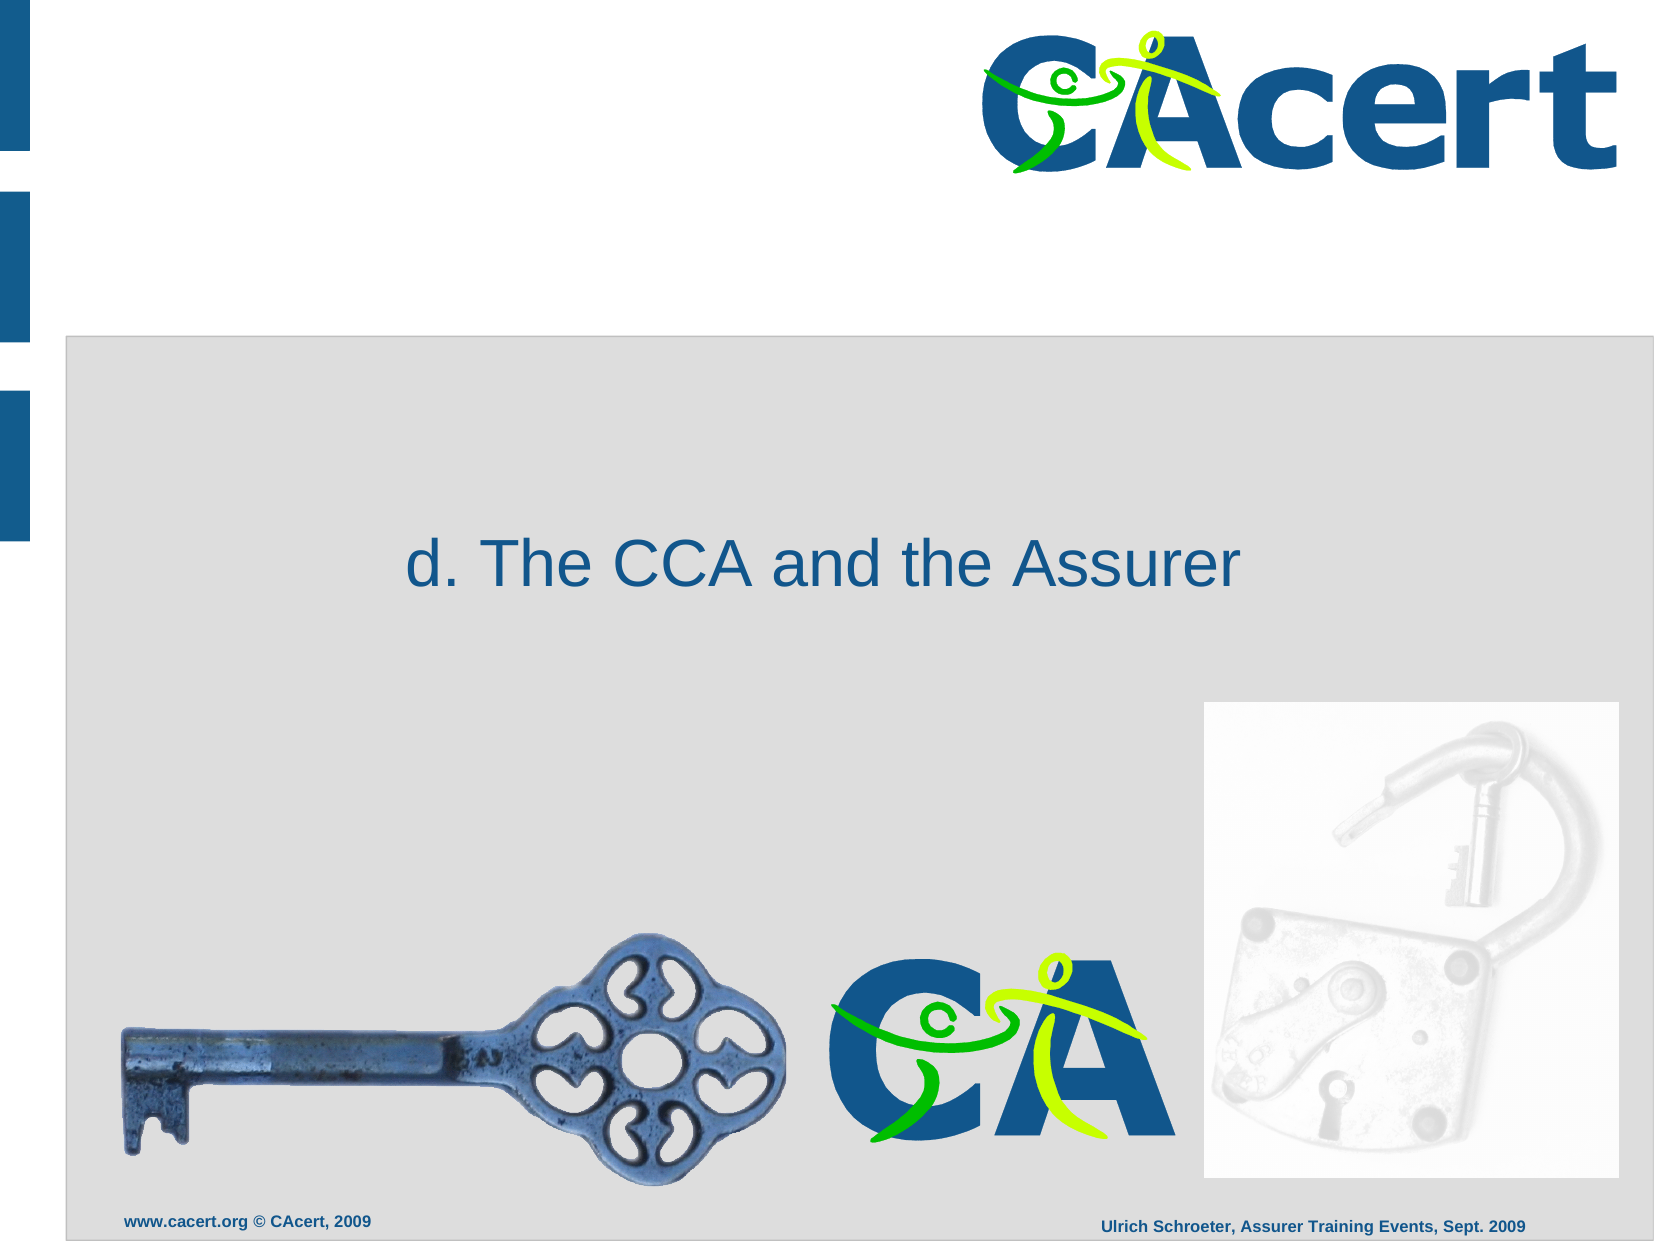

# d. The CCA and the Assurer